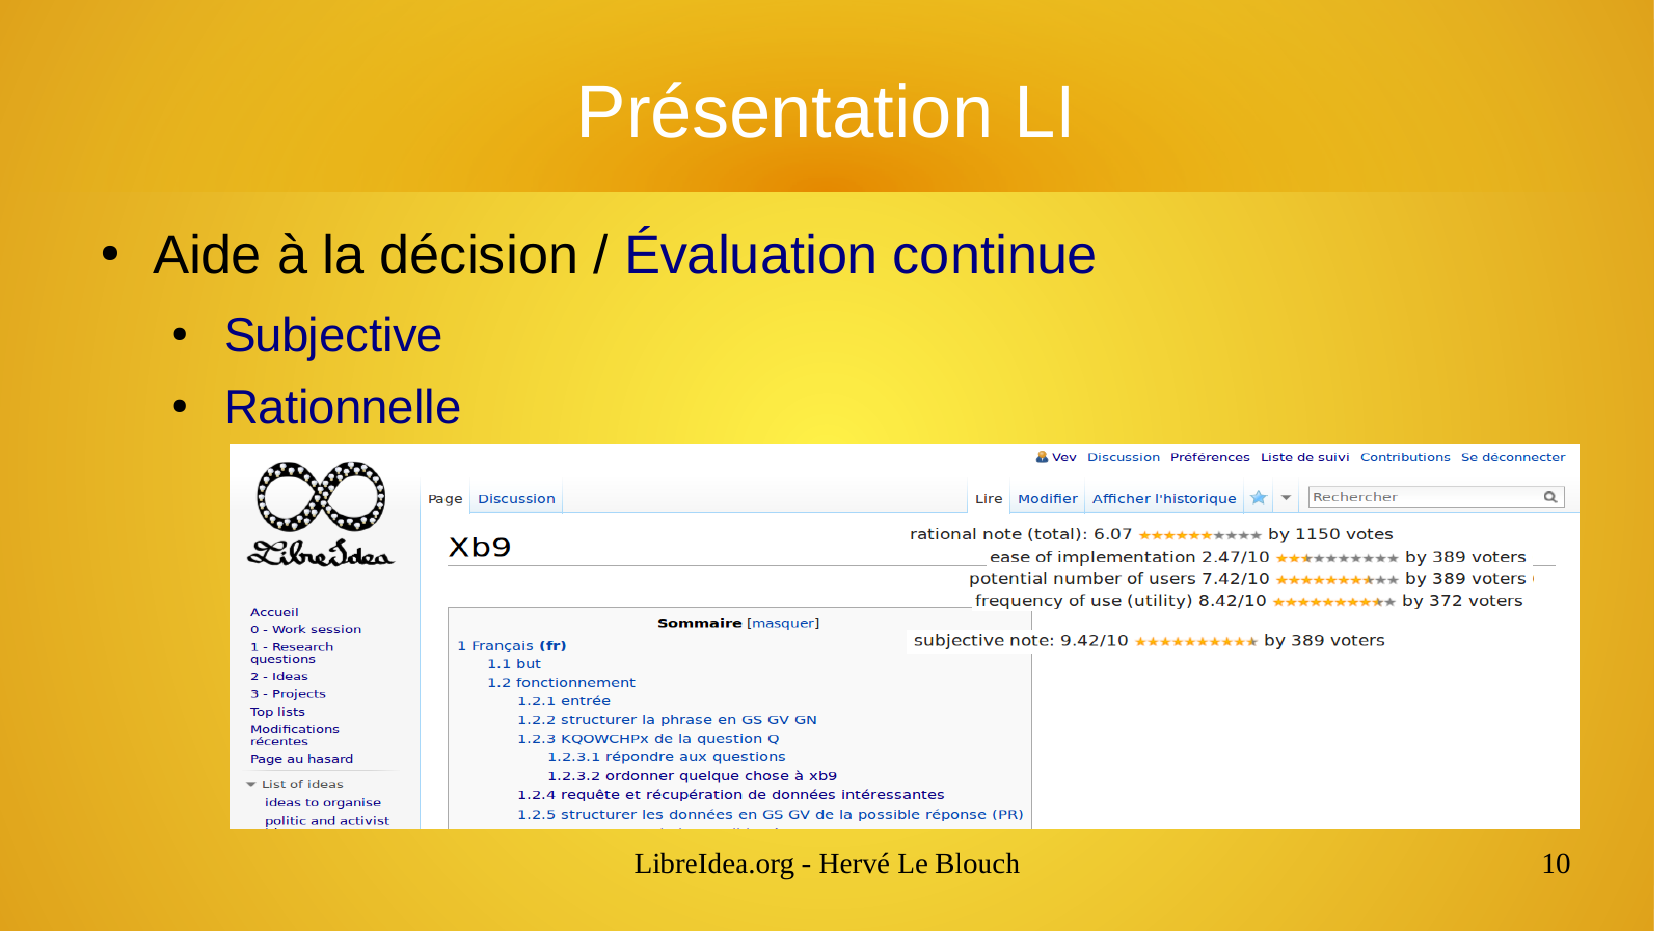

# Présentation LI
Aide à la décision / Évaluation continue
Subjective
Rationnelle
LibreIdea.org - Hervé Le Blouch
10